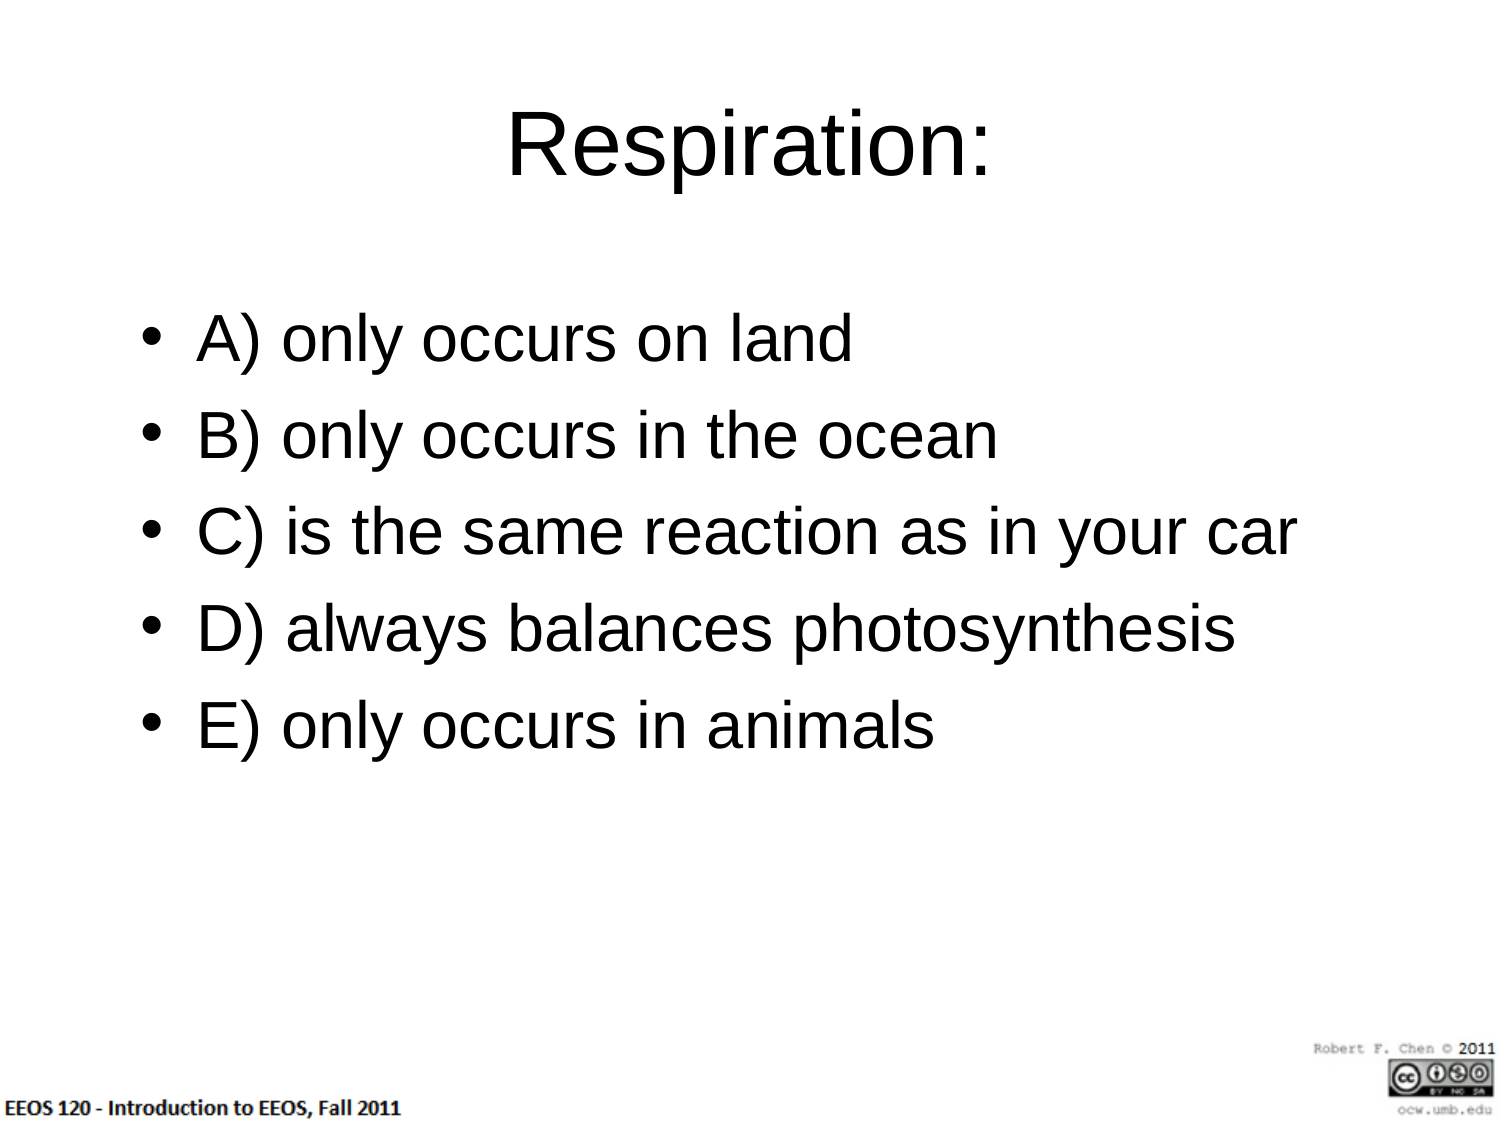

# Respiration:
A) only occurs on land
B) only occurs in the ocean
C) is the same reaction as in your car
D) always balances photosynthesis
E) only occurs in animals